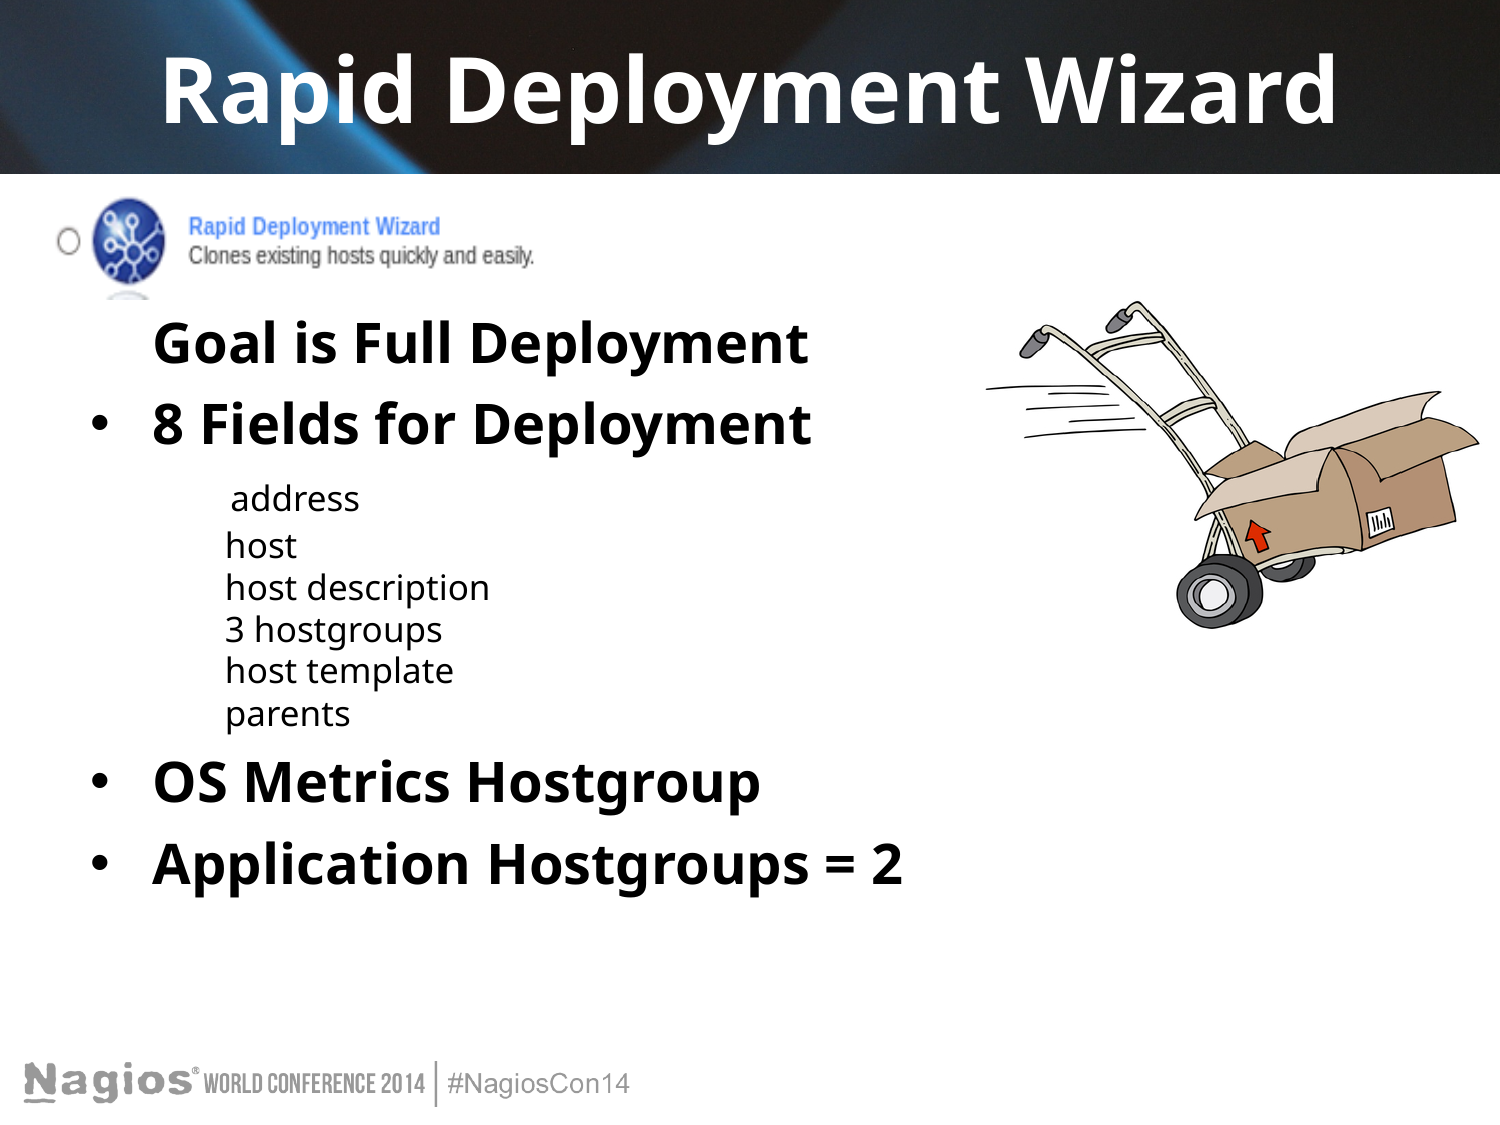

Rapid Deployment Wizard
#
Goal is Full Deployment
8 Fields for Deployment
 address
 host
 host description
 3 hostgroups
 host template
 parents
OS Metrics Hostgroup
Application Hostgroups = 2